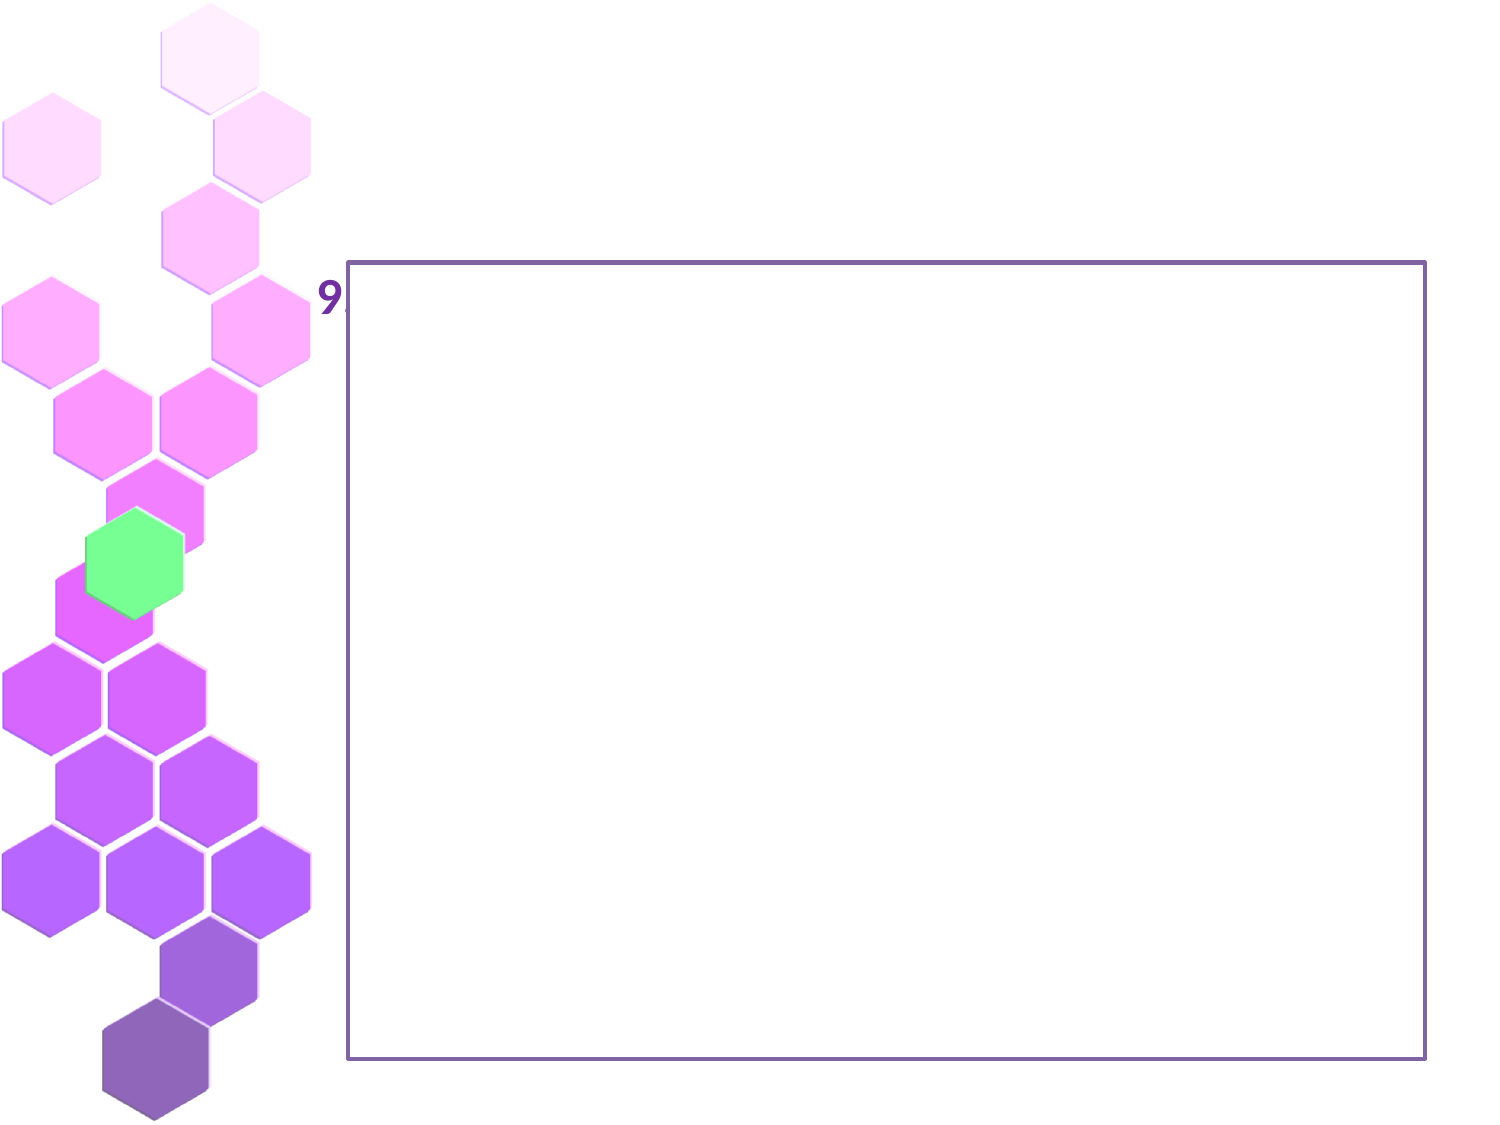

# 9. ¿De qué parte de una NIC es el chip RTL8139D ?